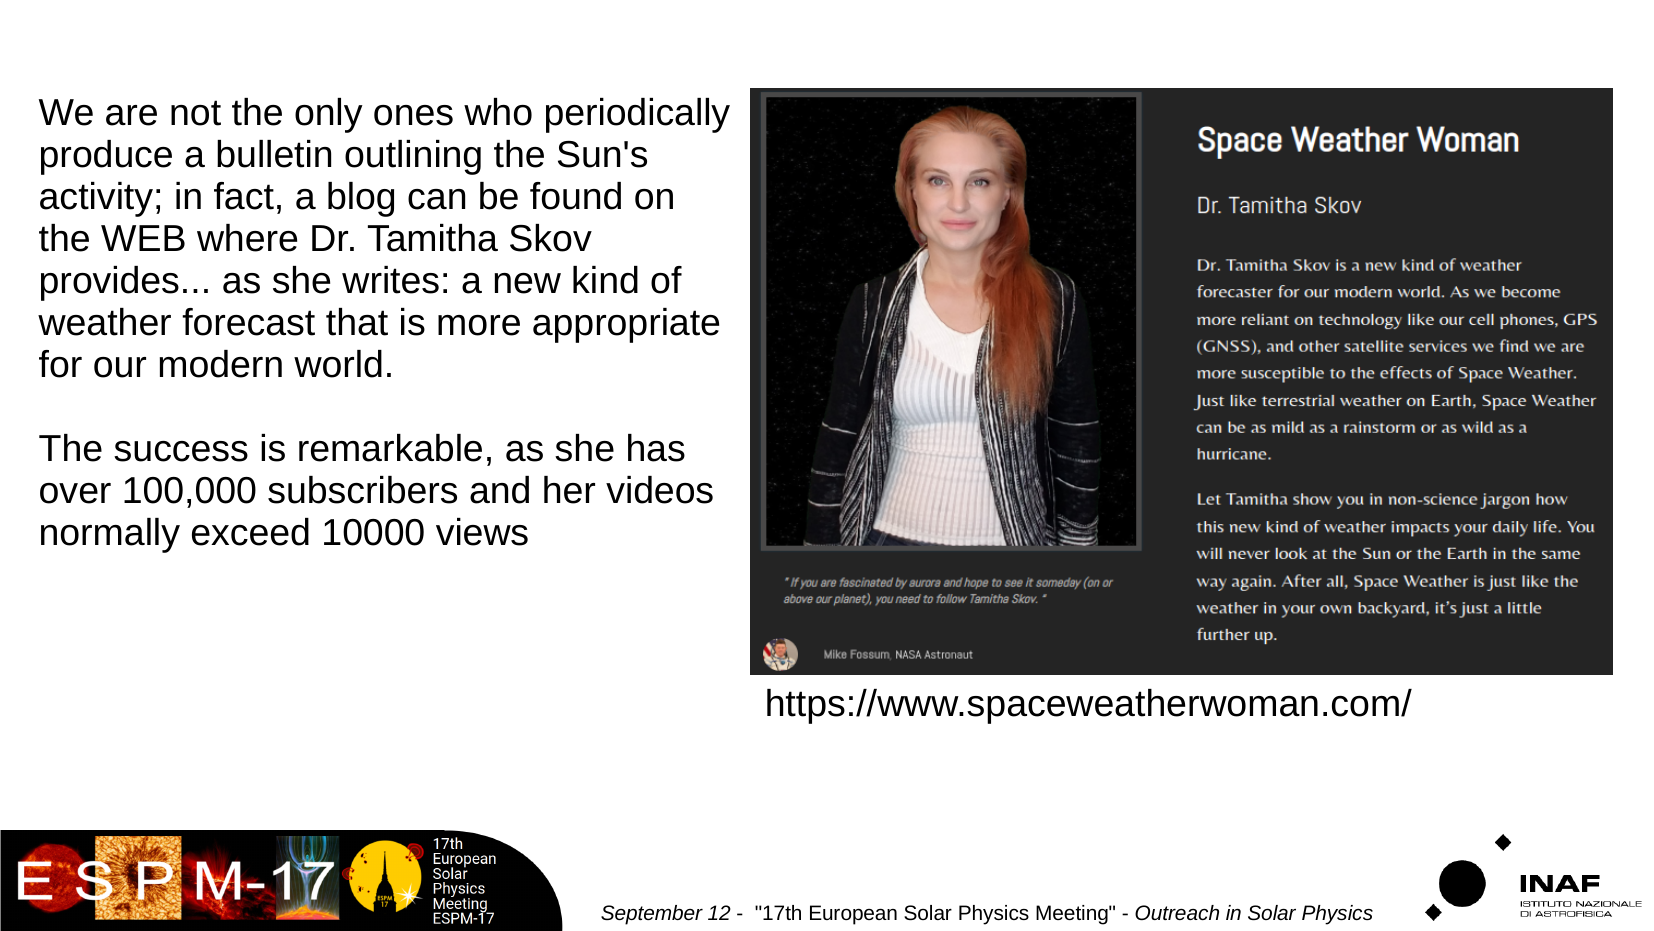

We are not the only ones who periodically
produce a bulletin outlining the Sun's
activity; in fact, a blog can be found on the WEB where Dr. Tamitha Skov provides... as she writes: a new kind of weather forecast that is more appropriate for our modern world.
The success is remarkable, as she has
over 100,000 subscribers and her videos
normally exceed 10000 views
https://www.spaceweatherwoman.com/
September 12 - "17th European Solar Physics Meeting" - Outreach in Solar Physics